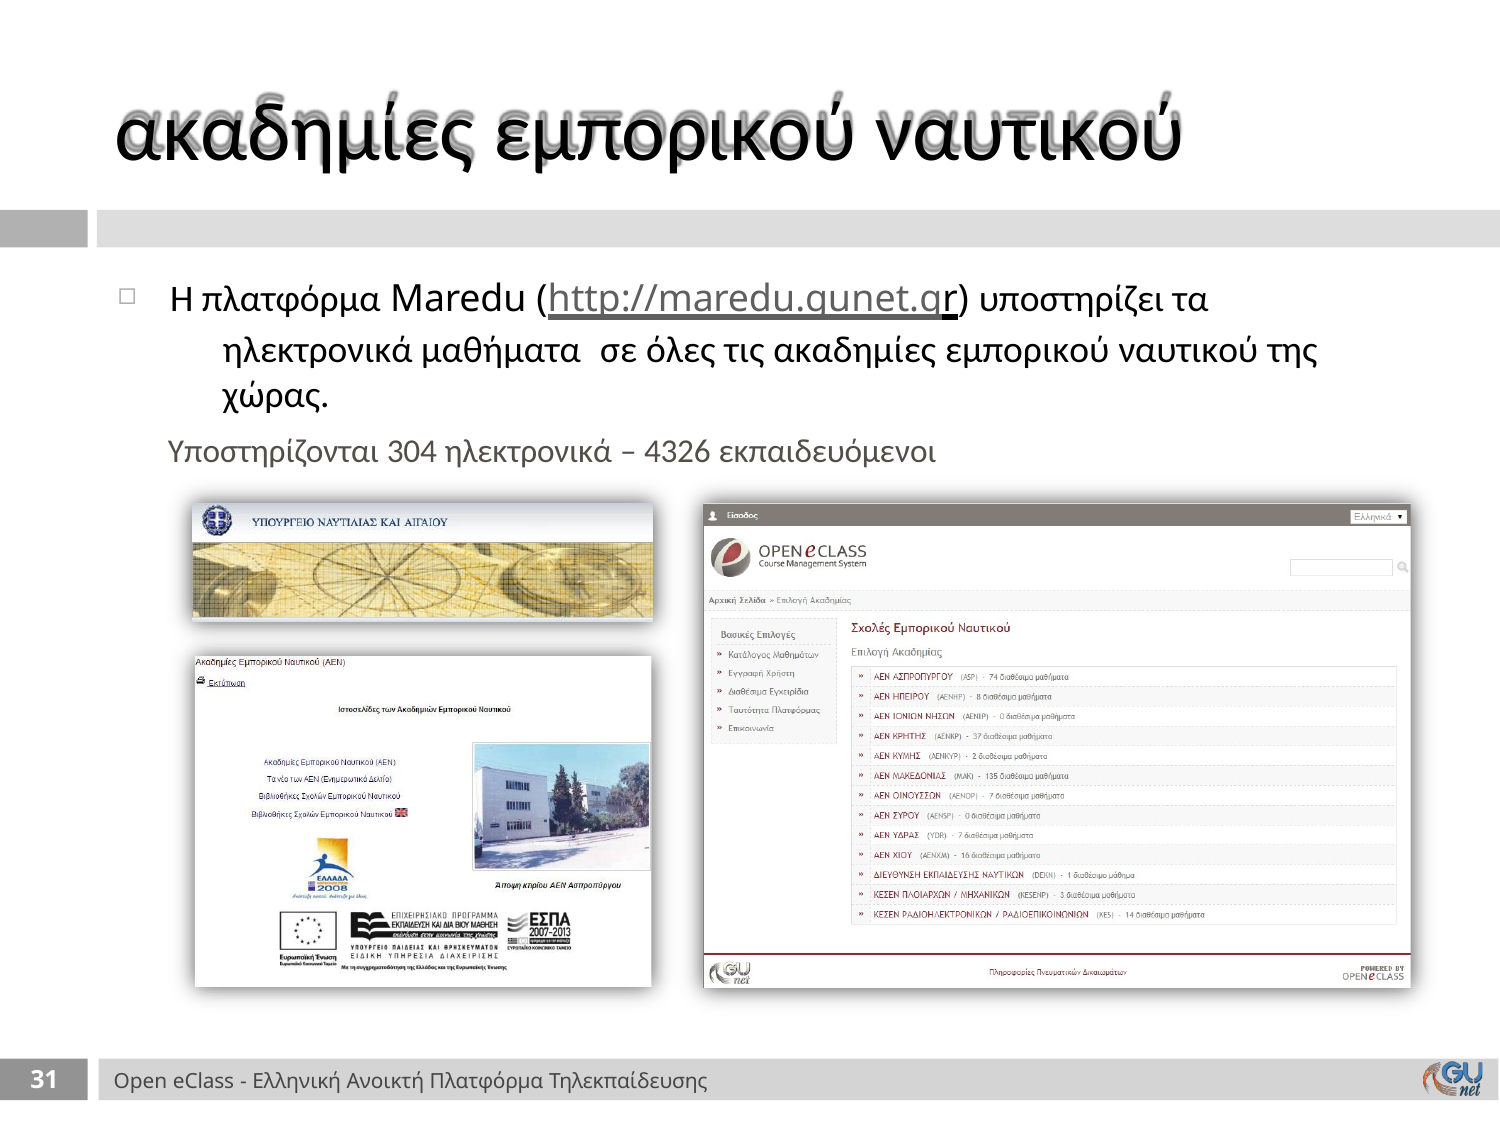

# ακαδημίες εμπορικού ναυτικού
Η πλατφόρμα Maredu (http://maredu.gunet.gr) υποστηρίζει τα ηλεκτρονικά μαθήματα σε όλες τις ακαδημίες εμπορικού ναυτικού της χώρας.
Υποστηρίζονται 304 ηλεκτρονικά – 4326 εκπαιδευόμενοι
31
Open eClass - Ελληνική Ανοικτή Πλατφόρμα Τηλεκπαίδευσης